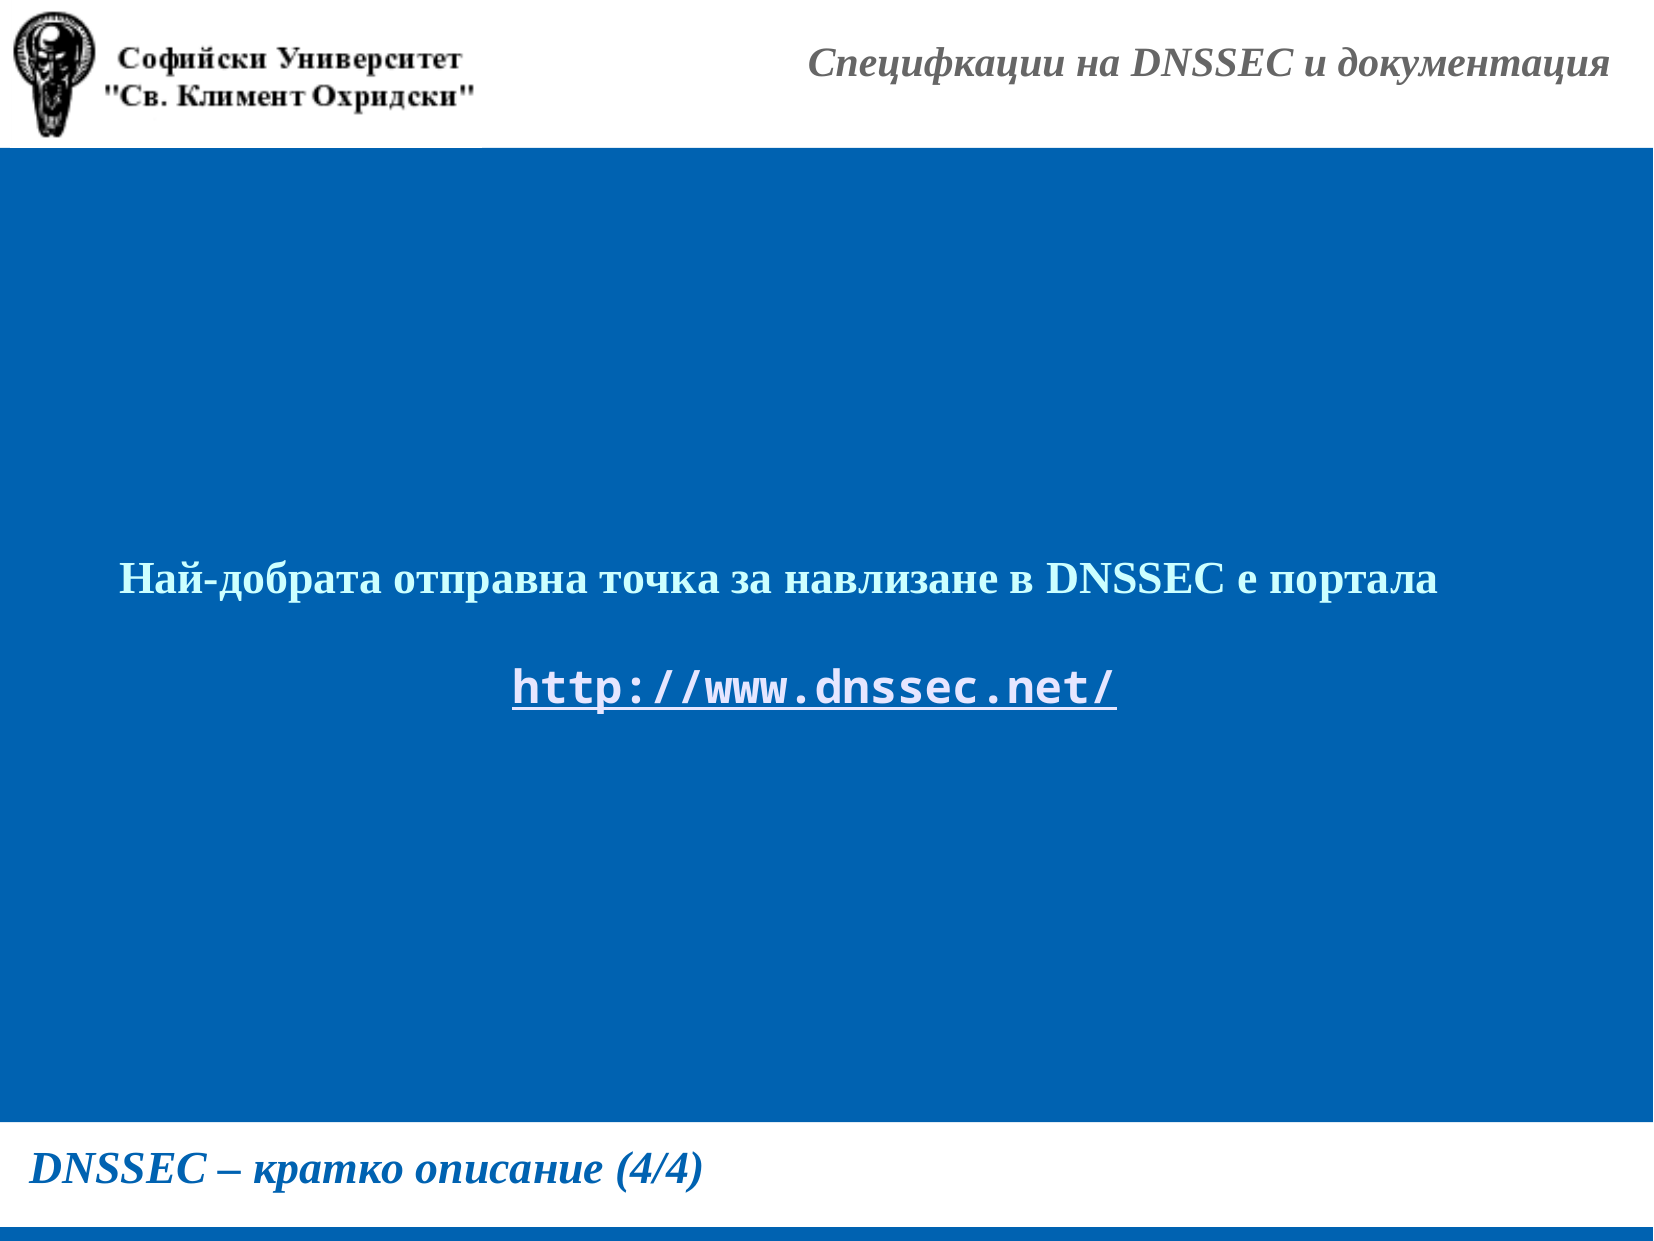

# Специфкации на DNSSEC и документация
Най-добрата отправна точка за навлизане в DNSSEC е портала
http://www.dnssec.net/
DNSSEC – кратко описание (4/4)